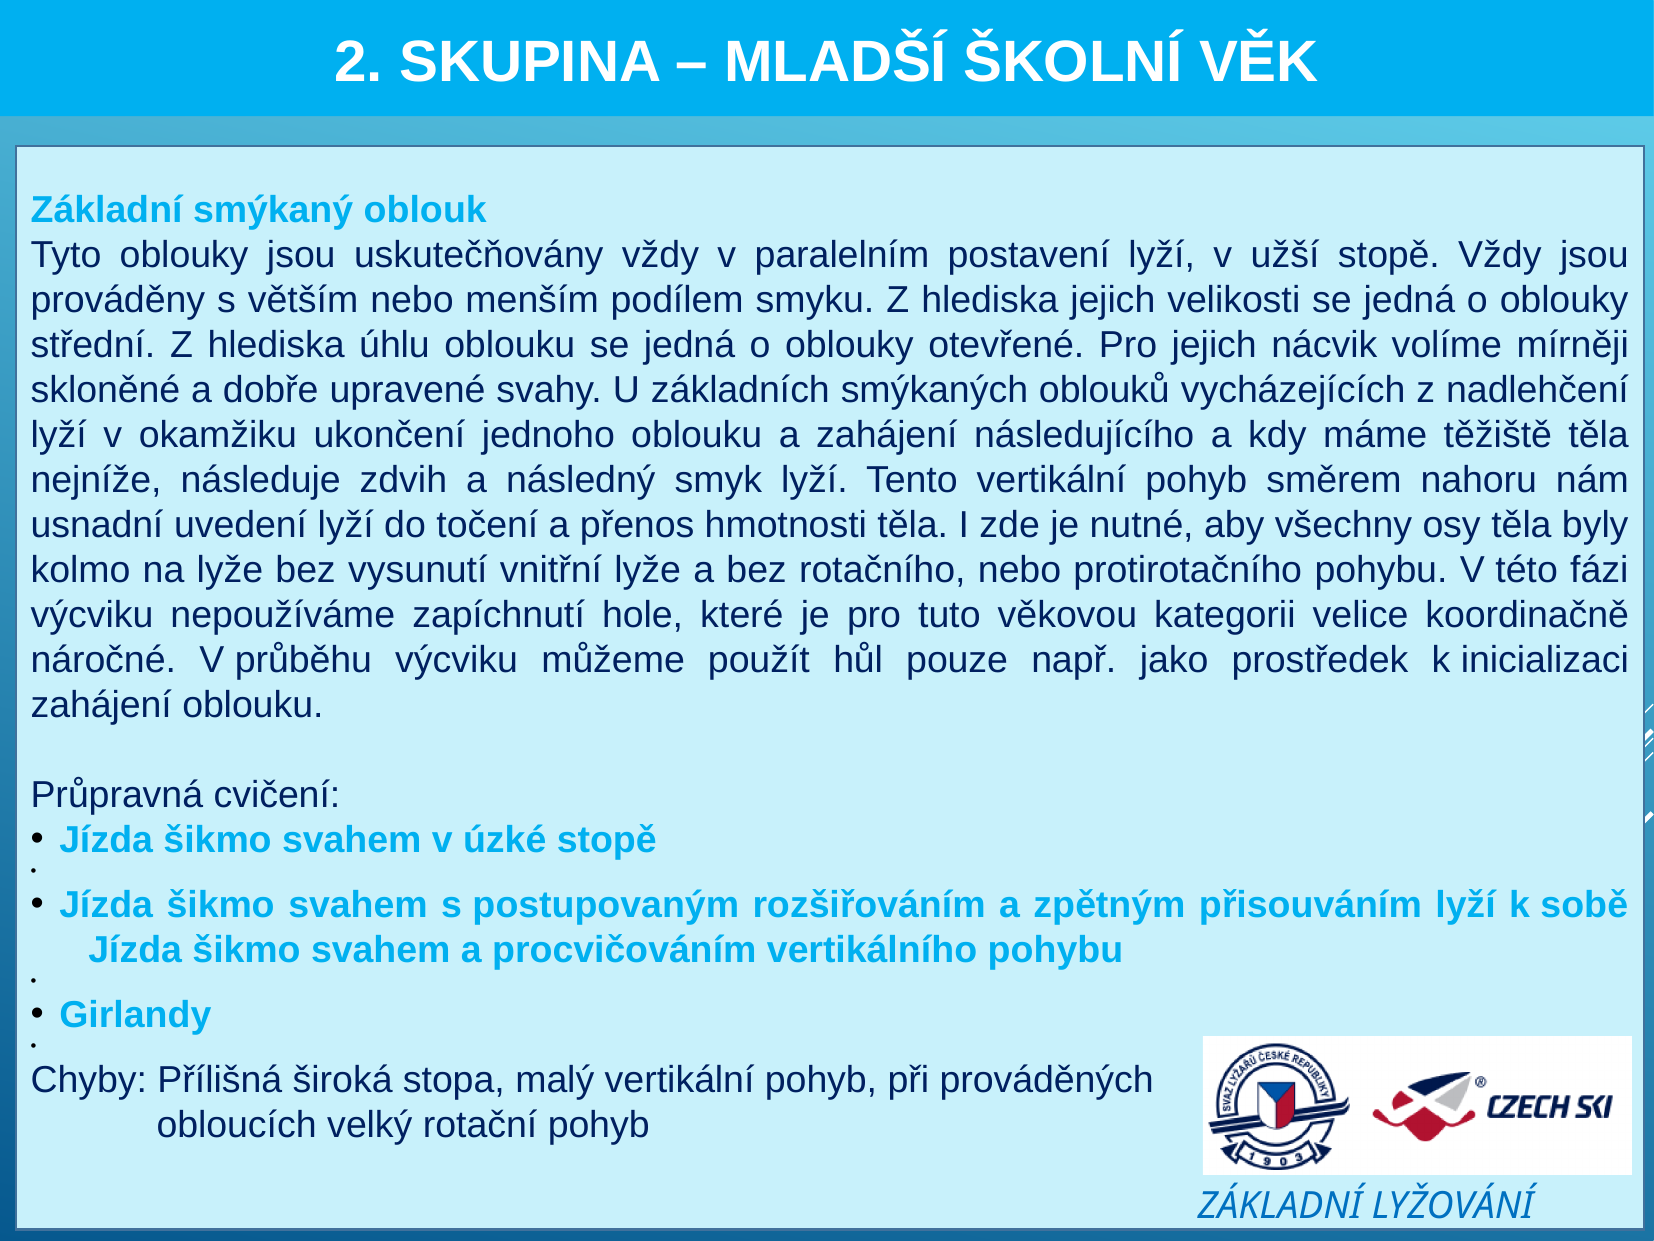

# 2. Skupina – mladší školní věk
Základní smýkaný oblouk
Tyto oblouky jsou uskutečňovány vždy v paralelním postavení lyží, v užší stopě. Vždy jsou prováděny s větším nebo menším podílem smyku. Z hlediska jejich velikosti se jedná o oblouky střední. Z hlediska úhlu oblouku se jedná o oblouky otevřené. Pro jejich nácvik volíme mírněji skloněné a dobře upravené svahy. U základních smýkaných oblouků vycházejících z nadlehčení lyží v okamžiku ukončení jednoho oblouku a zahájení následujícího a kdy máme těžiště těla nejníže, následuje zdvih a následný smyk lyží. Tento vertikální pohyb směrem nahoru nám usnadní uvedení lyží do točení a přenos hmotnosti těla. I zde je nutné, aby všechny osy těla byly kolmo na lyže bez vysunutí vnitřní lyže a bez rotačního, nebo protirotačního pohybu. V této fázi výcviku nepoužíváme zapíchnutí hole, které je pro tuto věkovou kategorii velice koordinačně náročné. V průběhu výcviku můžeme použít hůl pouze např. jako prostředek k inicializaci zahájení oblouku.
Průpravná cvičení:
Jízda šikmo svahem v úzké stopě
Jízda šikmo svahem s postupovaným rozšiřováním a zpětným přisouváním lyží k sobě Jízda šikmo svahem a procvičováním vertikálního pohybu
Girlandy
Chyby: Přílišná široká stopa, malý vertikální pohyb, při prováděných
 obloucích velký rotační pohyb
ZÁKLADNÍ LYŽOVÁNÍ